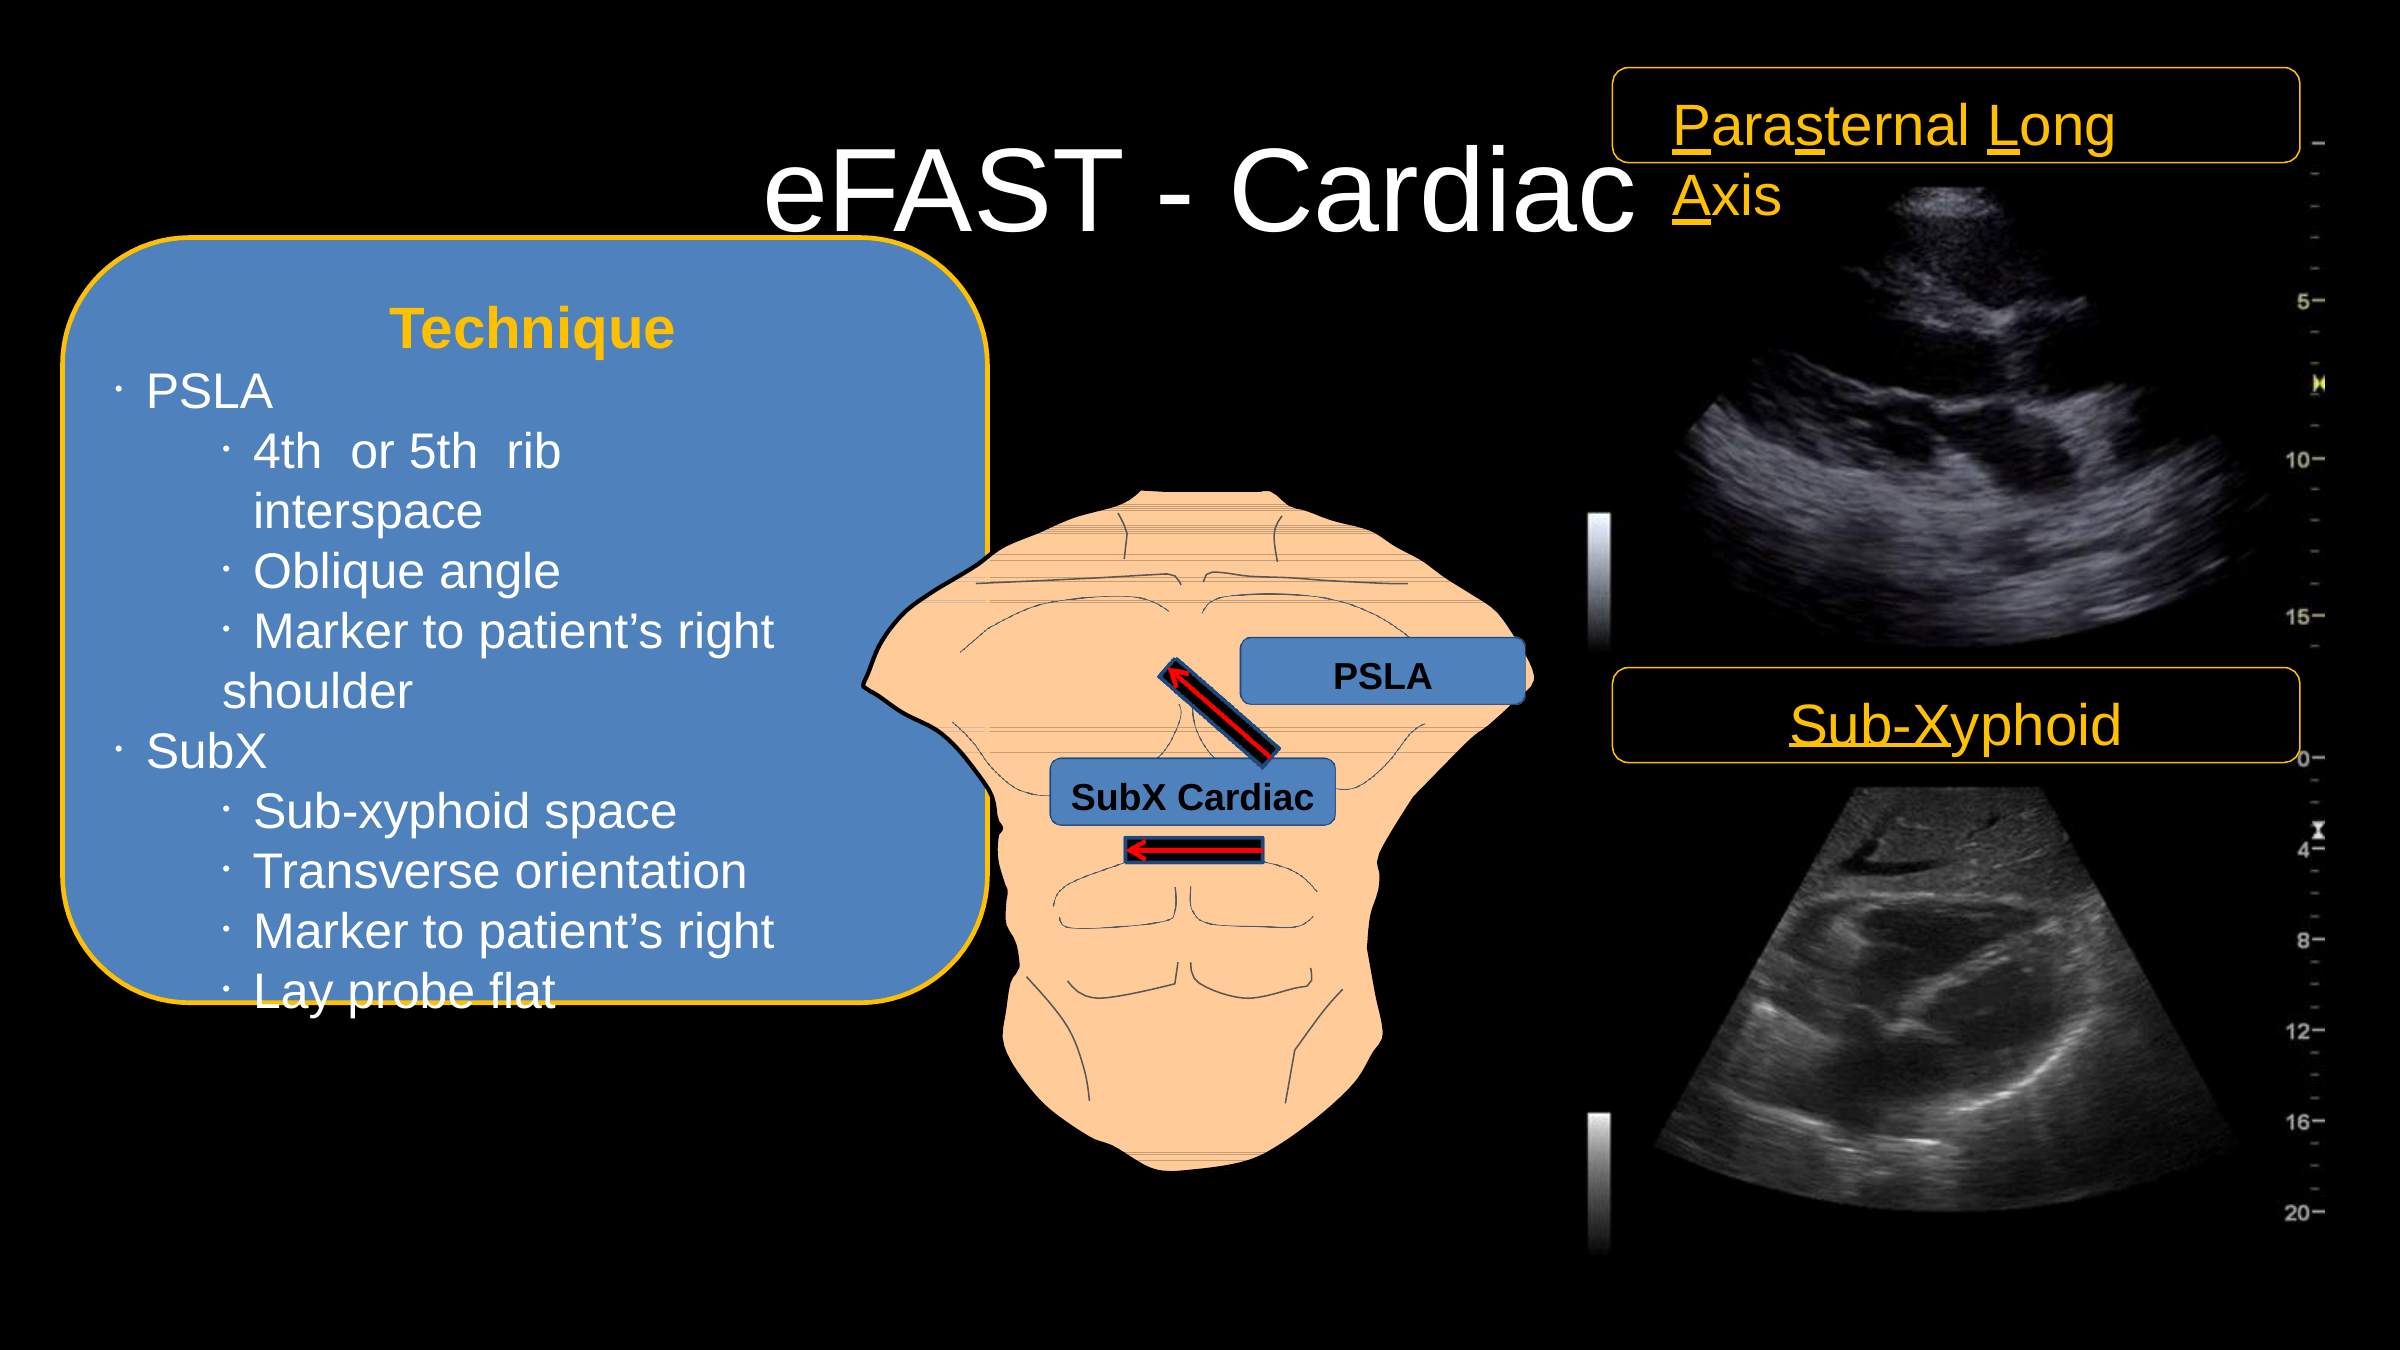

Parasternal Long Axis
eFAST - Cardiac
Technique
PSLA
4th or 5th rib interspace
Oblique angle
Marker to patient’s right
shoulder
SubX
Sub-xyphoid space
Transverse orientation
Marker to patient’s right
Lay probe flat
PSLA
Sub-Xyphoid
SubX Cardiac